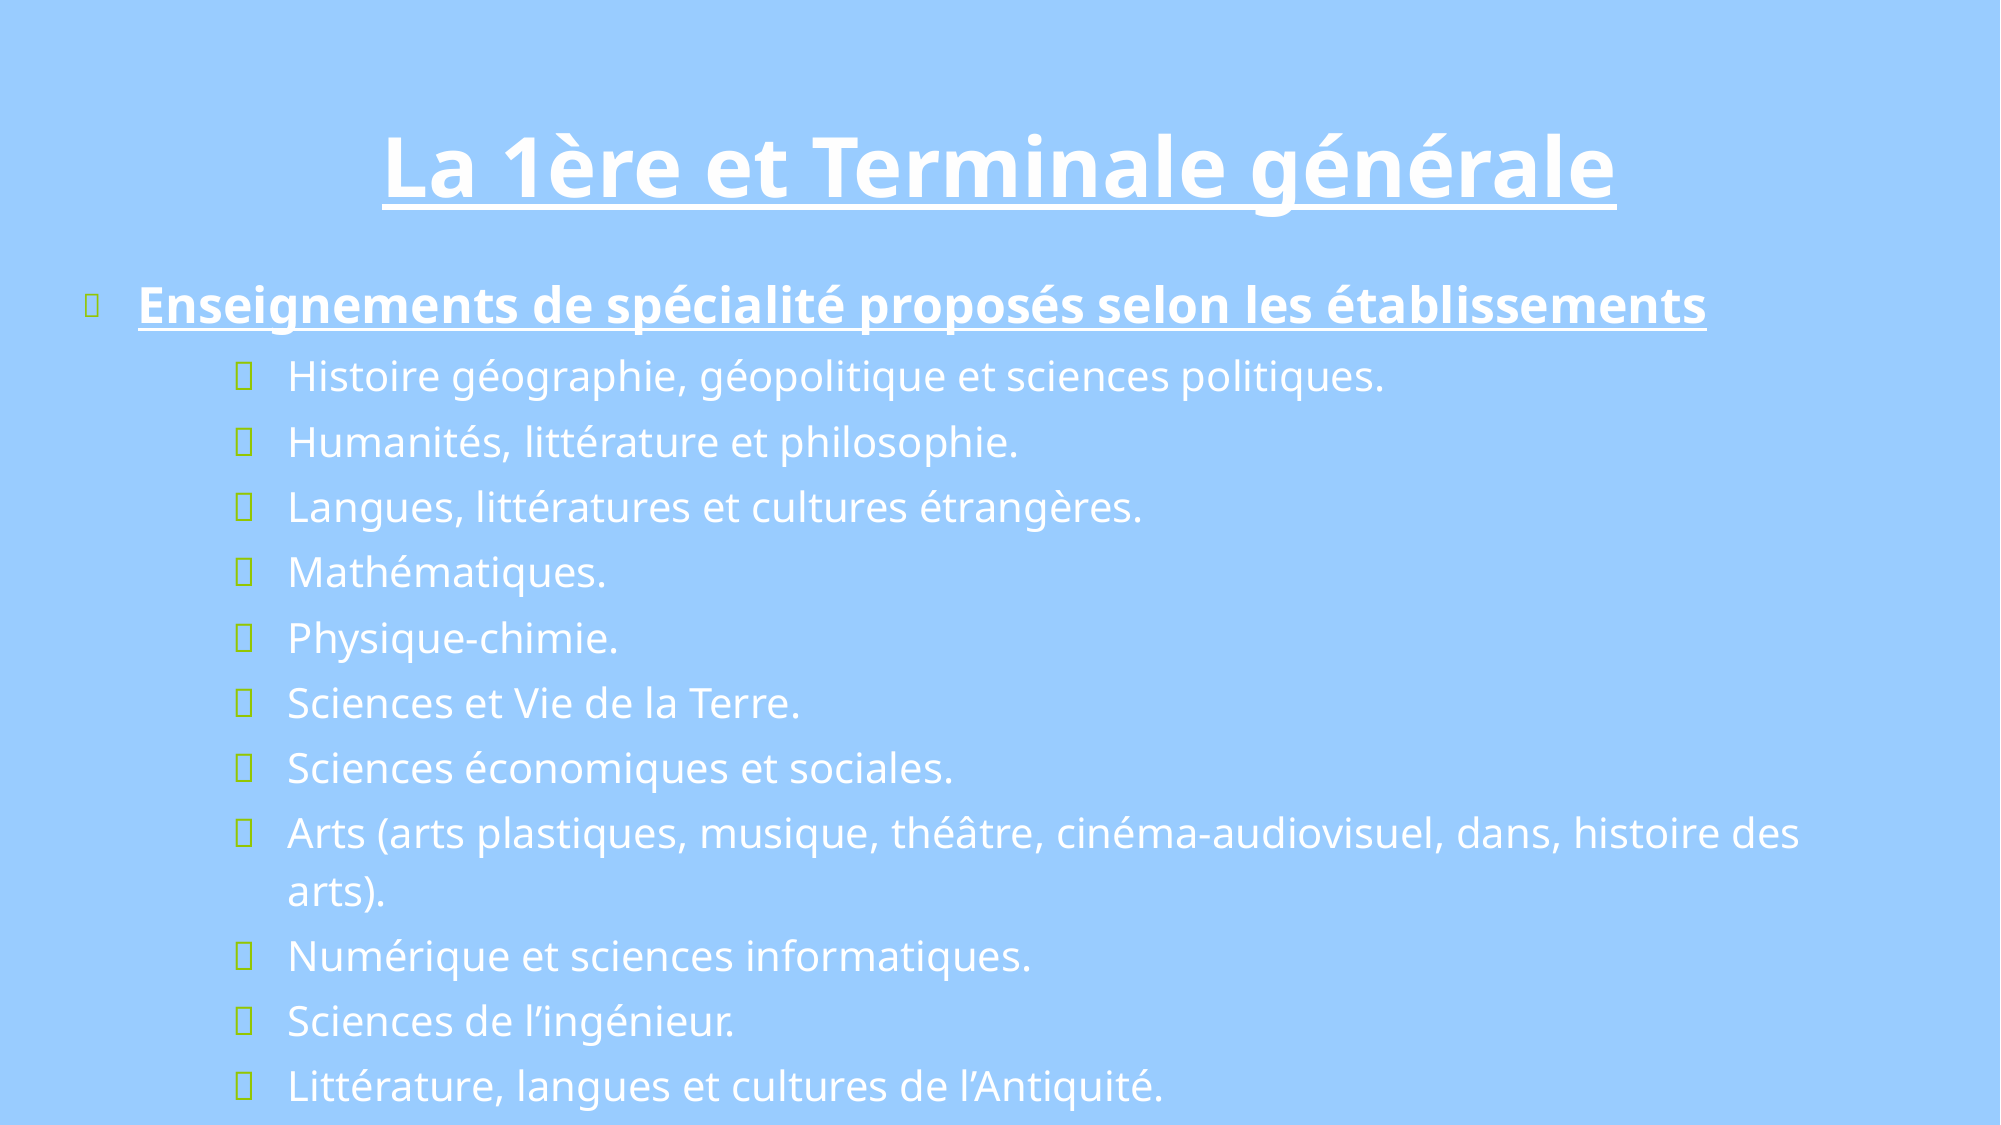

La 1ère et Terminale générale
Enseignements de spécialité proposés selon les établissements
Histoire géographie, géopolitique et sciences politiques.
Humanités, littérature et philosophie.
Langues, littératures et cultures étrangères.
Mathématiques.
Physique-chimie.
Sciences et Vie de la Terre.
Sciences économiques et sociales.
Arts (arts plastiques, musique, théâtre, cinéma-audiovisuel, dans, histoire des arts).
Numérique et sciences informatiques.
Sciences de l’ingénieur.
Littérature, langues et cultures de l’Antiquité.
Biologie écologie (lycées agricoles uniquement).